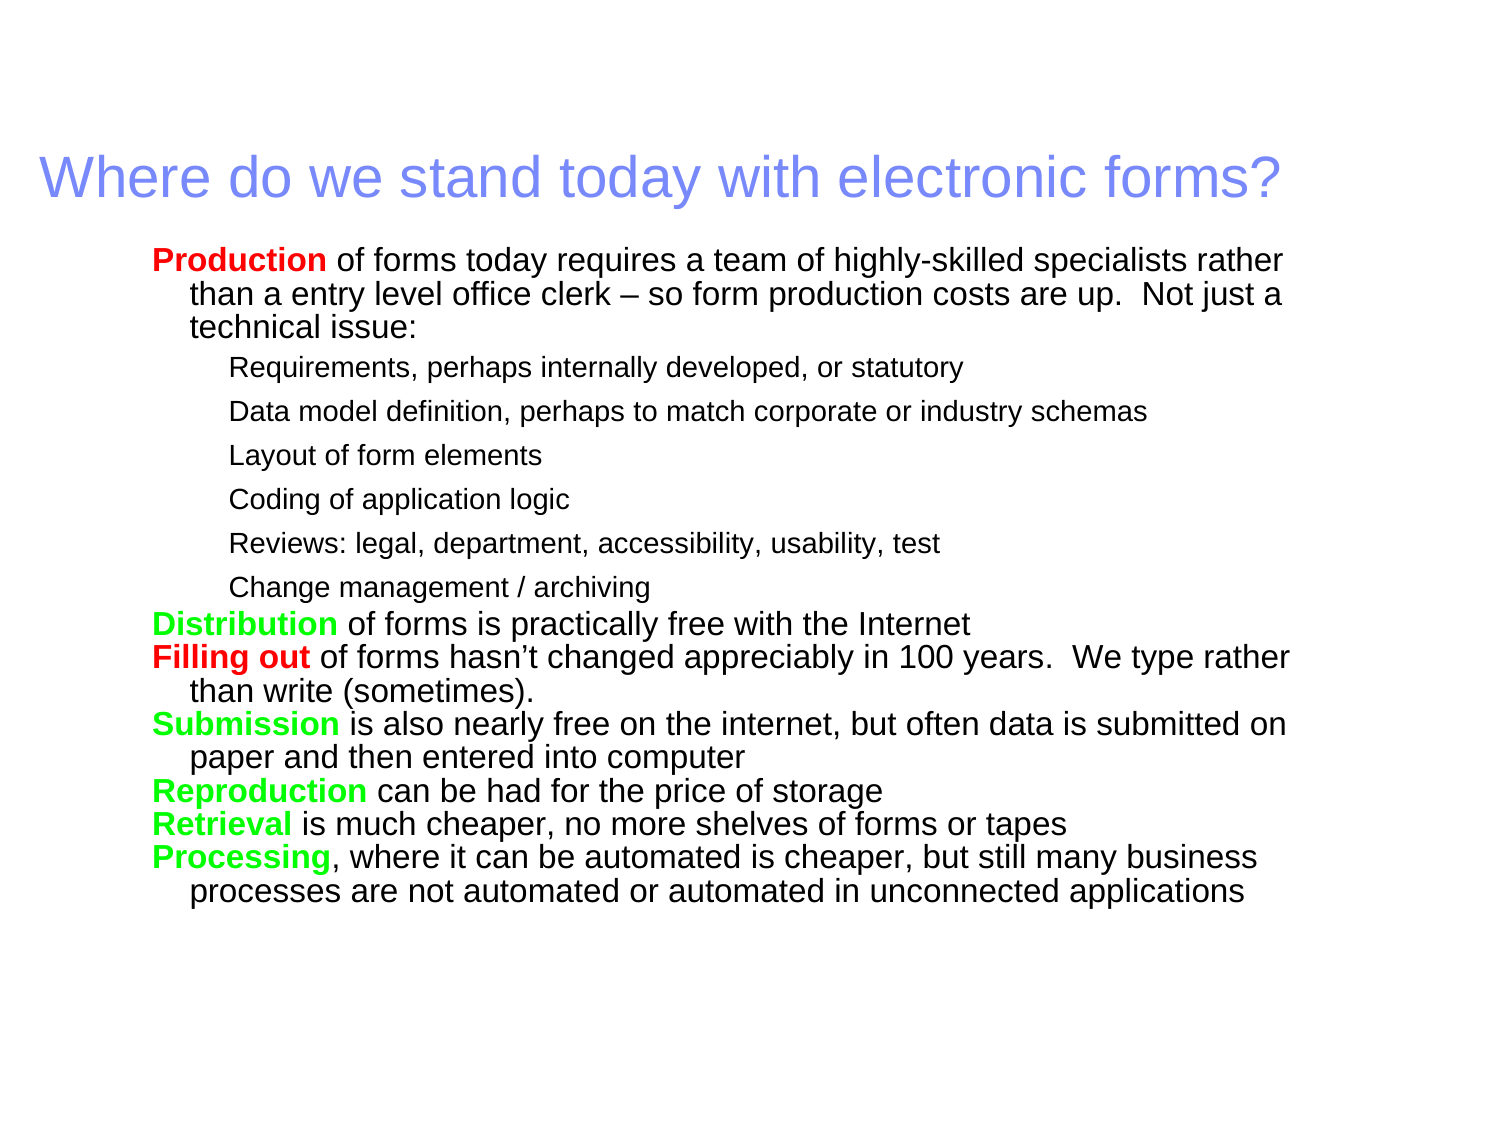

# Where do we stand today with electronic forms?
Production of forms today requires a team of highly-skilled specialists rather than a entry level office clerk – so form production costs are up. Not just a technical issue:
Requirements, perhaps internally developed, or statutory
Data model definition, perhaps to match corporate or industry schemas
Layout of form elements
Coding of application logic
Reviews: legal, department, accessibility, usability, test
Change management / archiving
Distribution of forms is practically free with the Internet
Filling out of forms hasn’t changed appreciably in 100 years. We type rather than write (sometimes).
Submission is also nearly free on the internet, but often data is submitted on paper and then entered into computer
Reproduction can be had for the price of storage
Retrieval is much cheaper, no more shelves of forms or tapes
Processing, where it can be automated is cheaper, but still many business processes are not automated or automated in unconnected applications